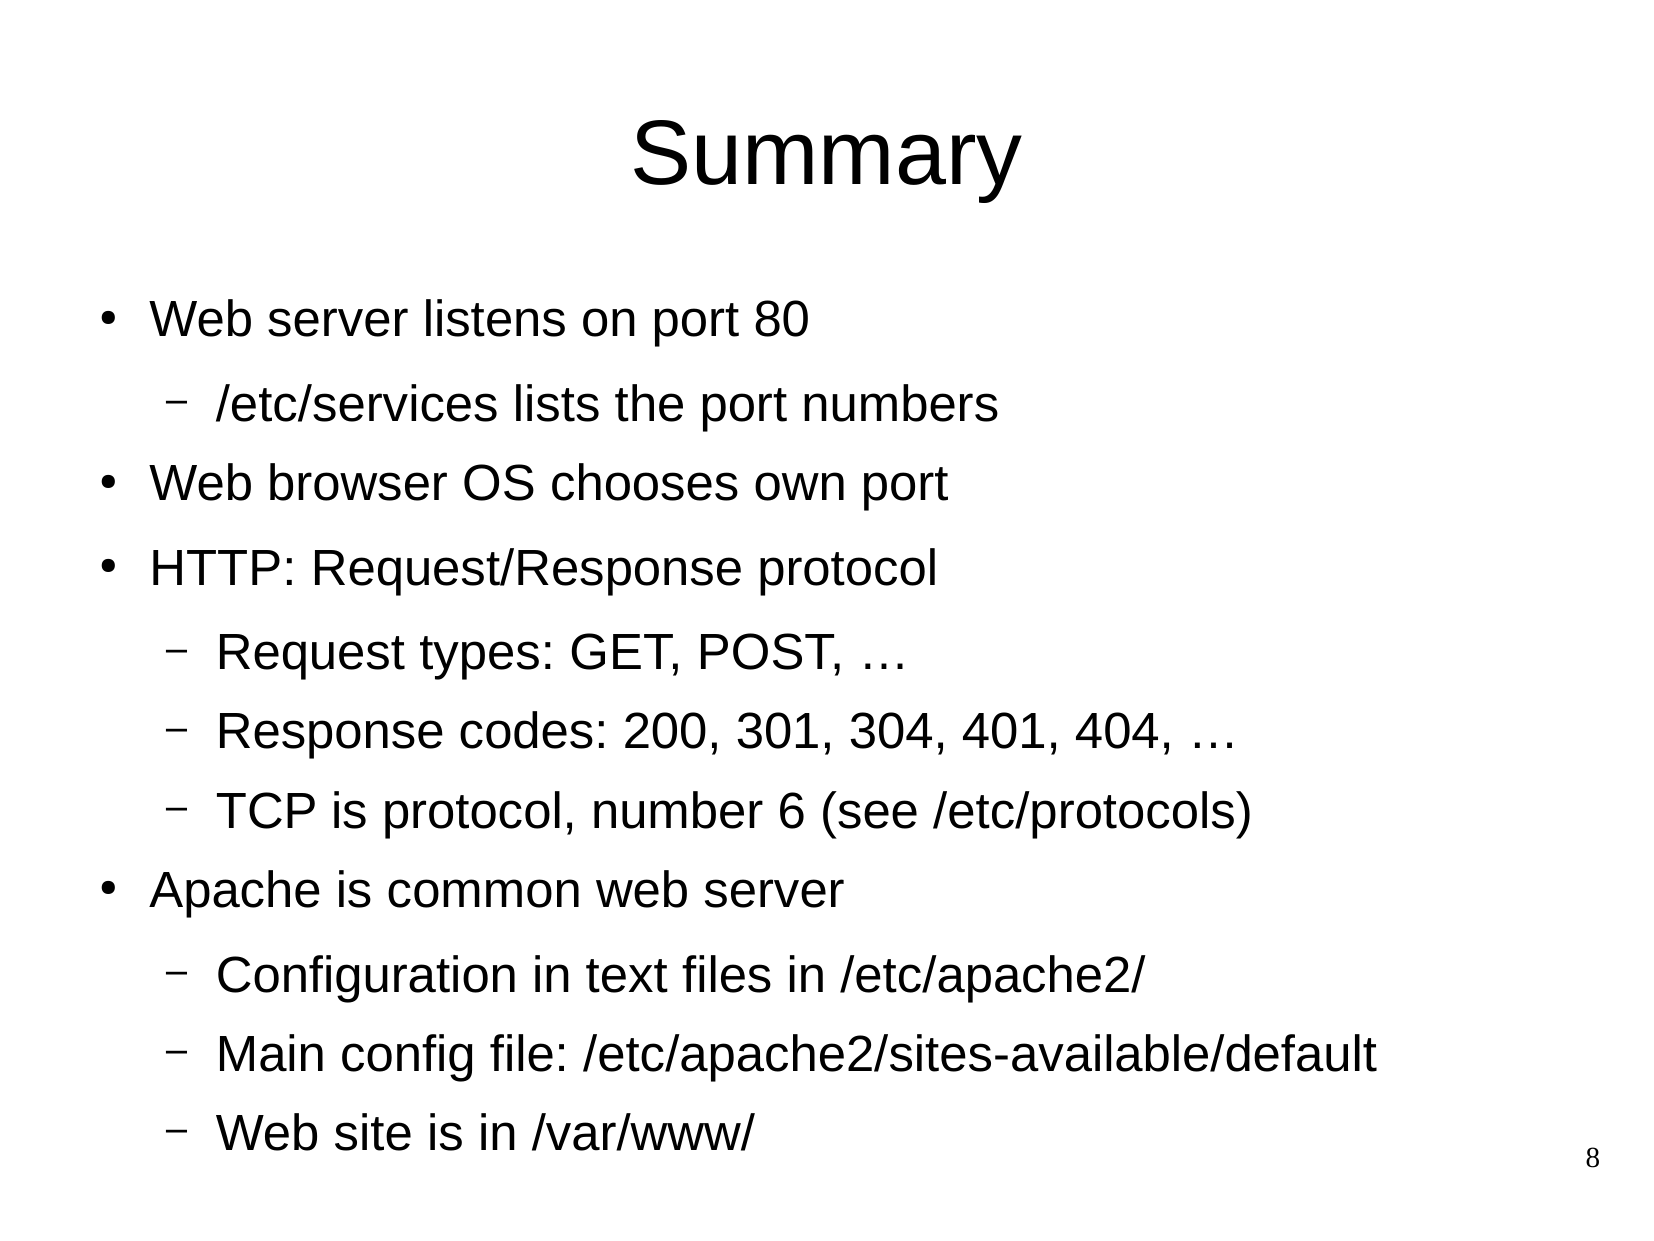

# Summary
Web server listens on port 80
/etc/services lists the port numbers
Web browser OS chooses own port
HTTP: Request/Response protocol
Request types: GET, POST, …
Response codes: 200, 301, 304, 401, 404, …
TCP is protocol, number 6 (see /etc/protocols)
Apache is common web server
Configuration in text files in /etc/apache2/
Main config file: /etc/apache2/sites-available/default
Web site is in /var/www/
8